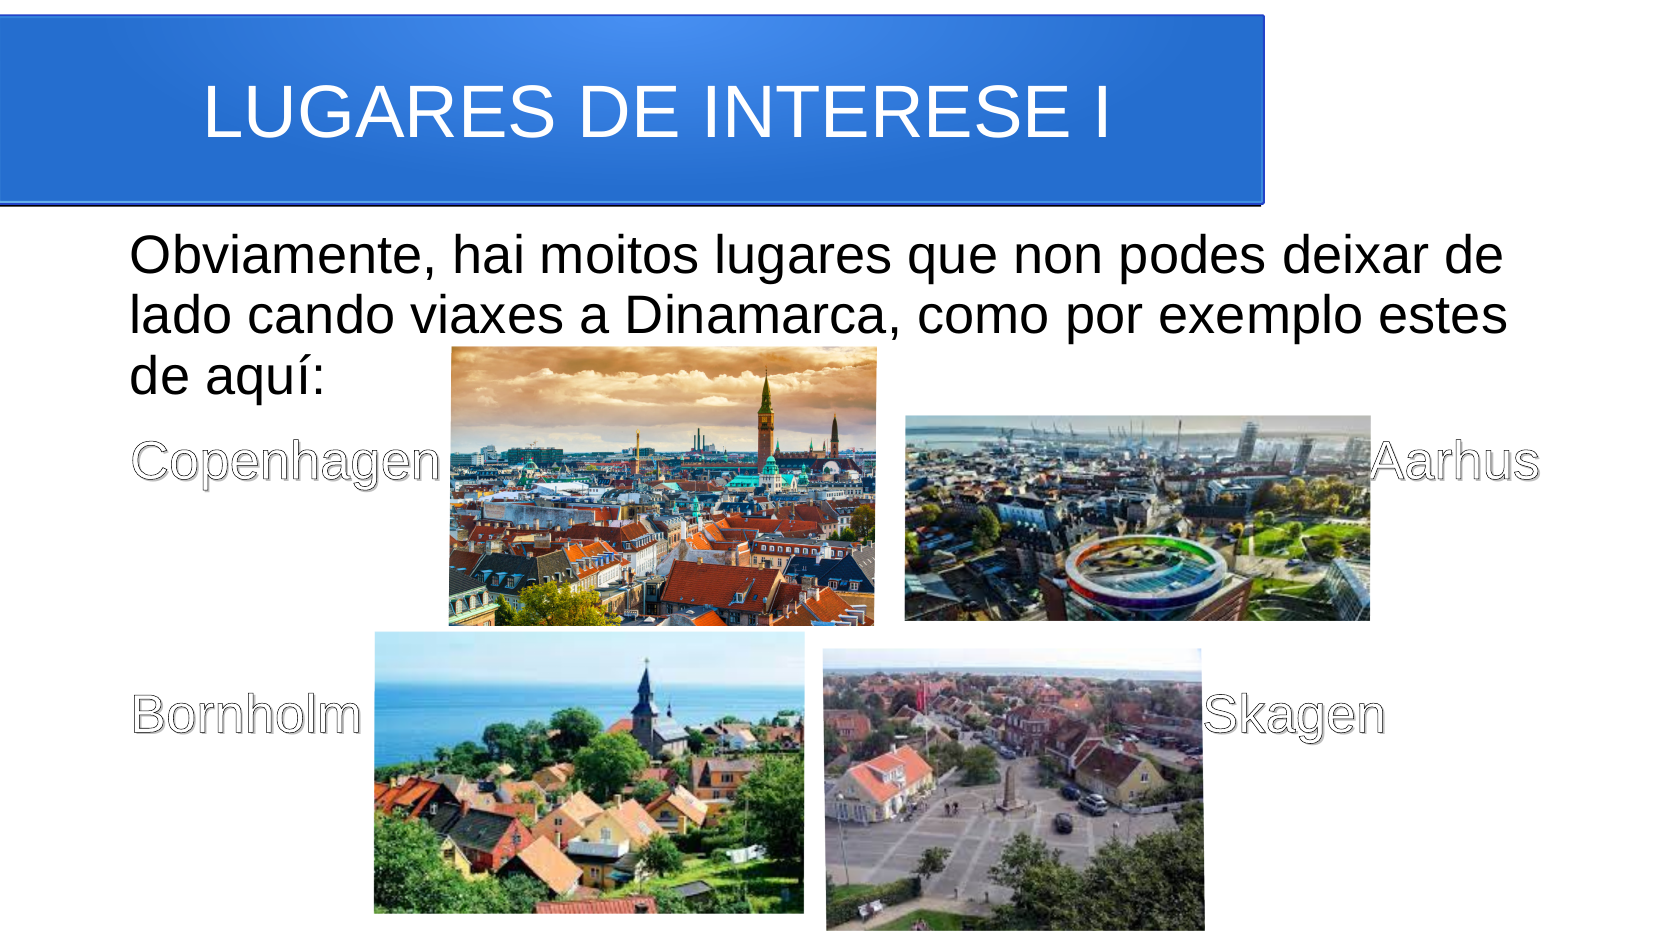

# LUGARES DE INTERESE I
Obviamente, hai moitos lugares que non podes deixar de lado cando viaxes a Dinamarca, como por exemplo estes de aquí:
Copenhagen Aarhus
Bornholm Skagen